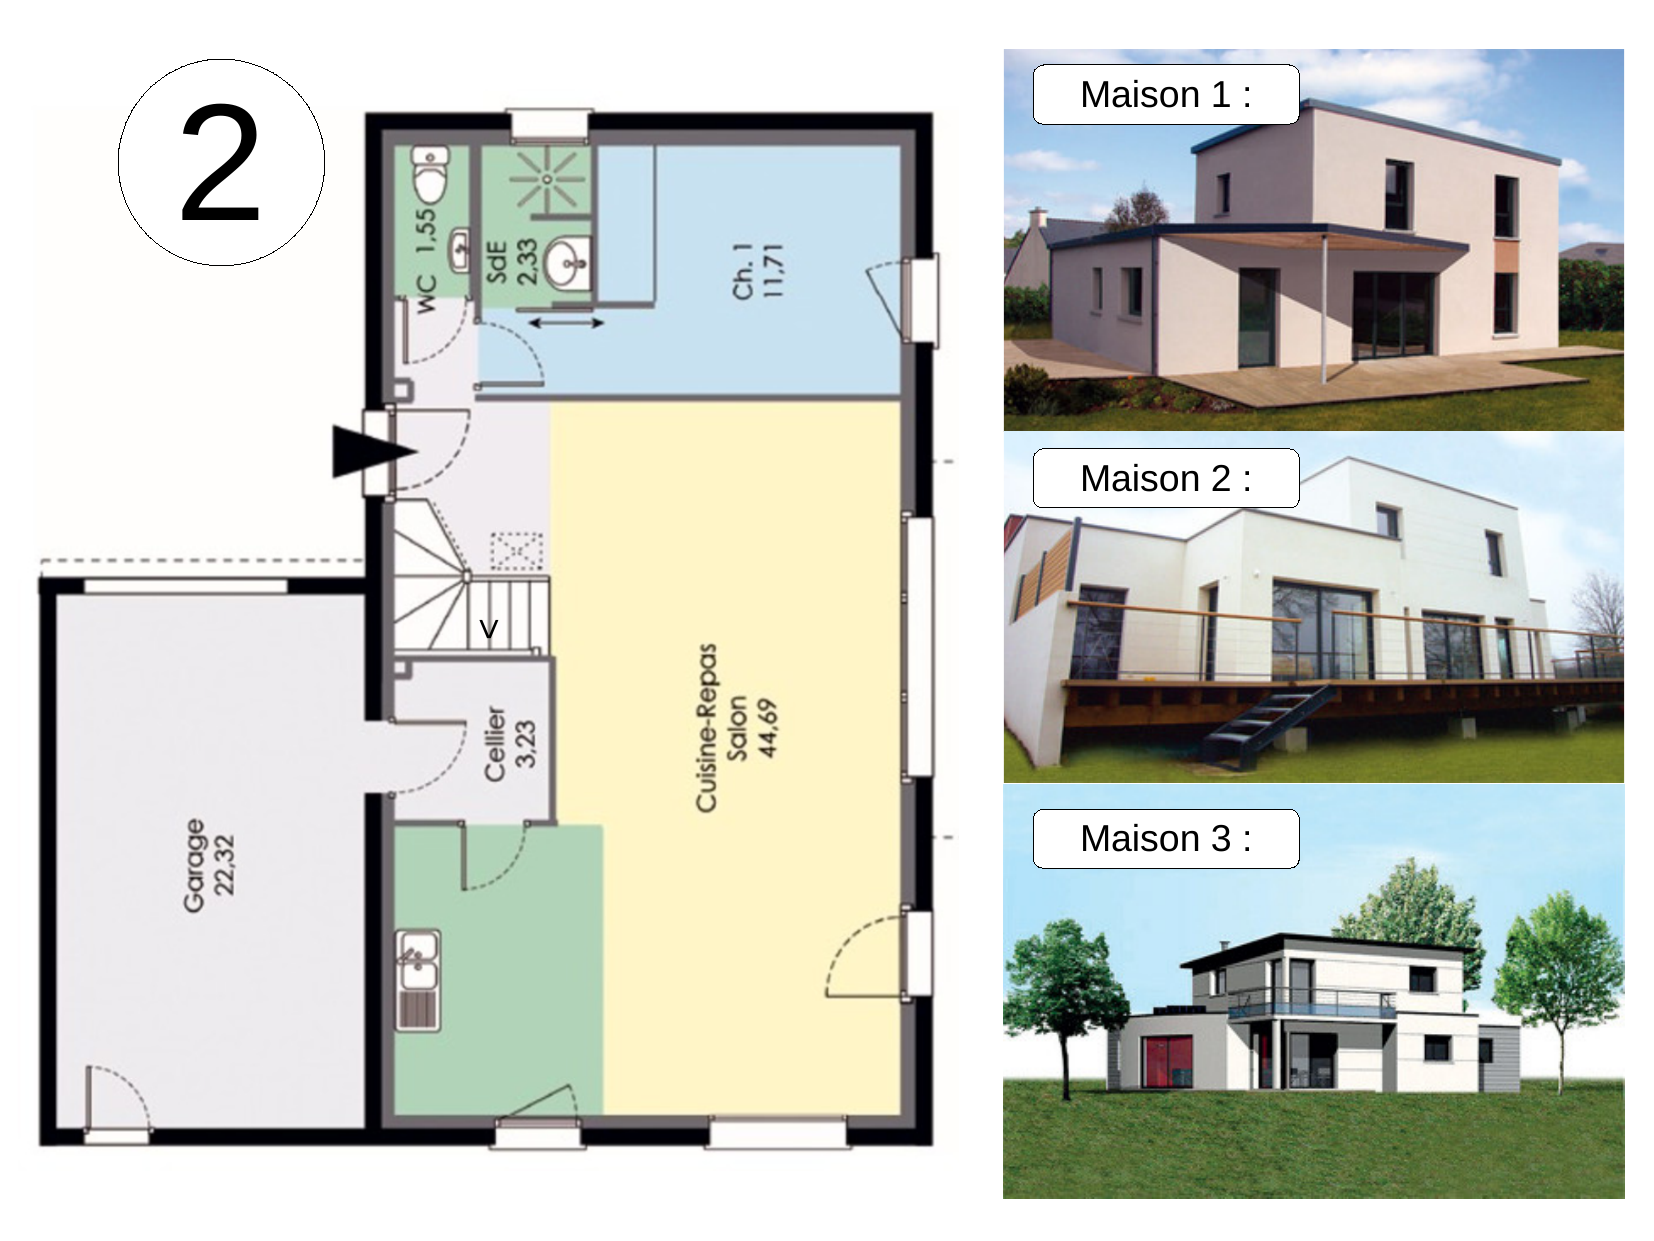

2
Maison 1 :
<
Maison 2 :
Maison 3 :